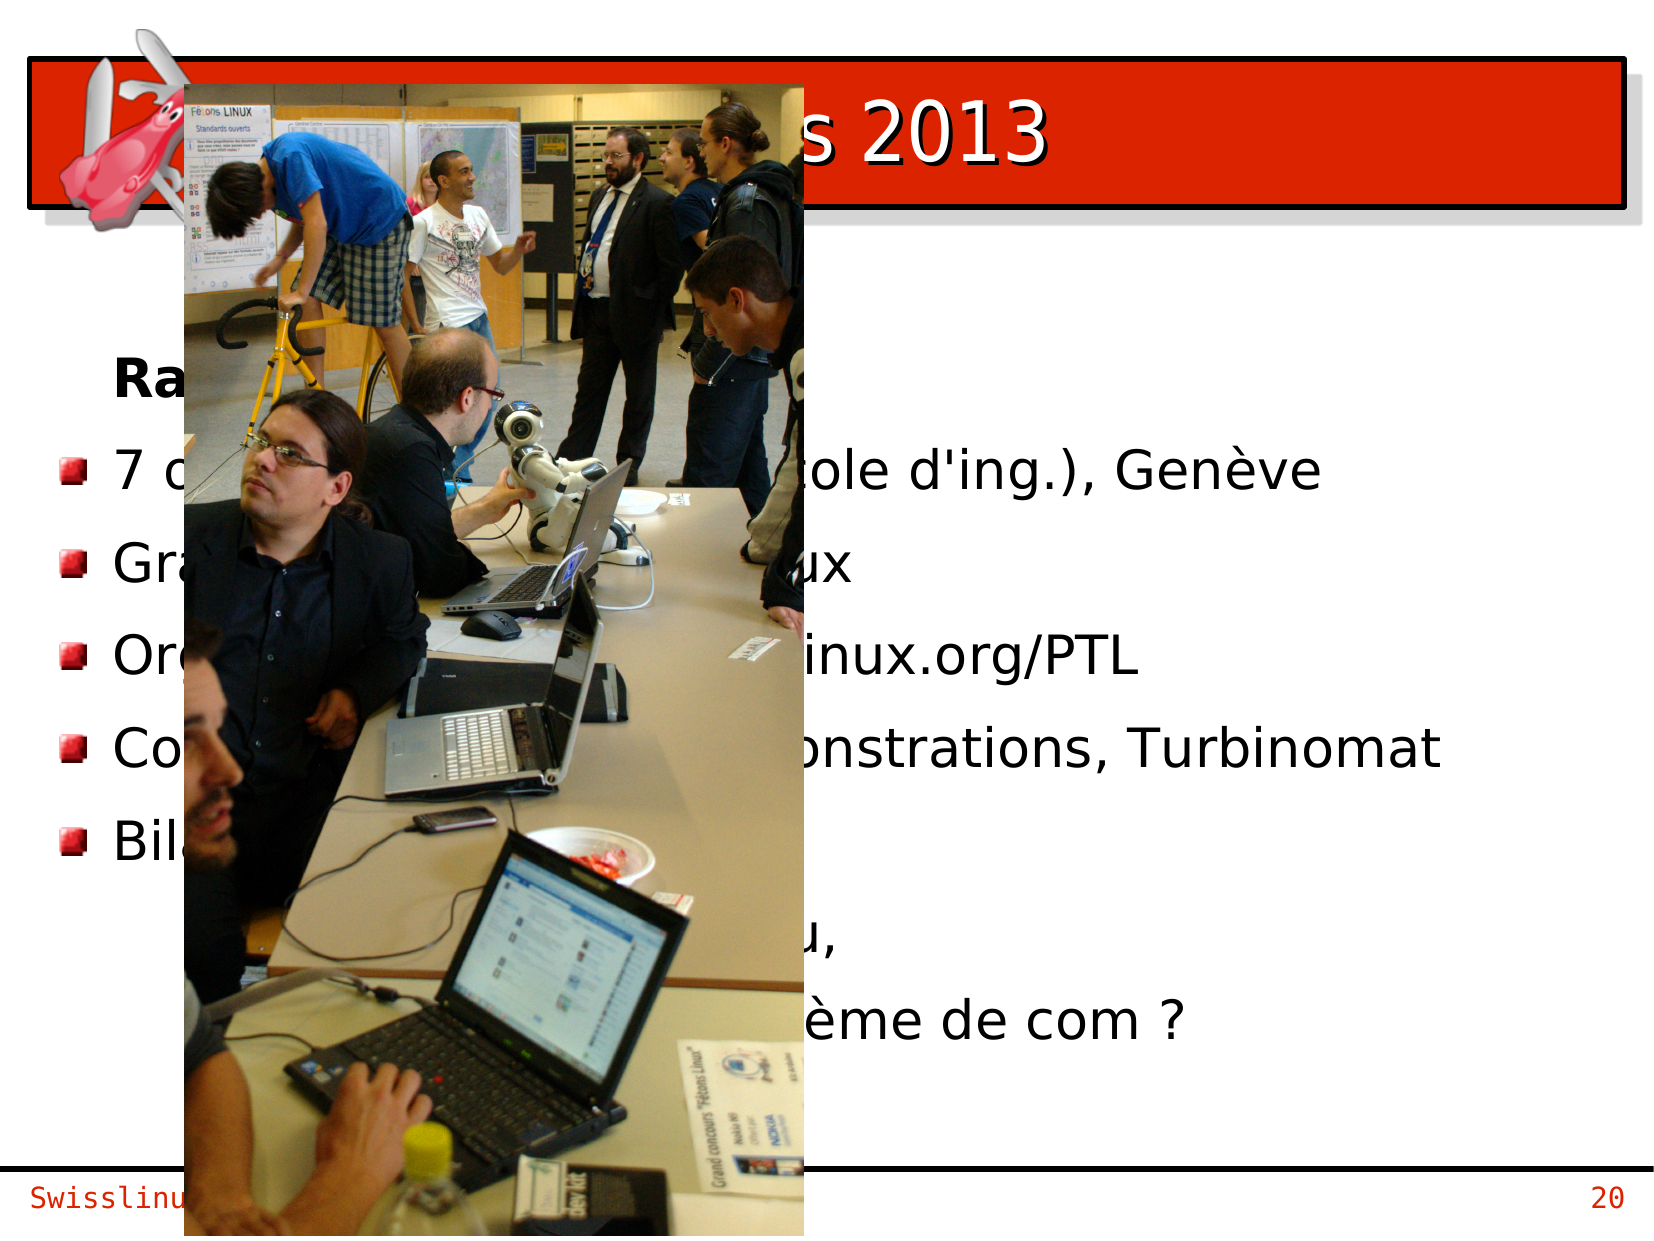

# Projets 2013
Rappel du FLLF 2011
7 octobre à l'Hepia (ex école d'ing.), Genève
Grand public et élus locaux
Organisation GULL/Swisslinux.org/PTL
Conférences, cours, démonstrations, Turbinomat
Bilan positif pour les LL
grand public un peu,
élus très peu, problème de com ?
25 Janvier 2013
20